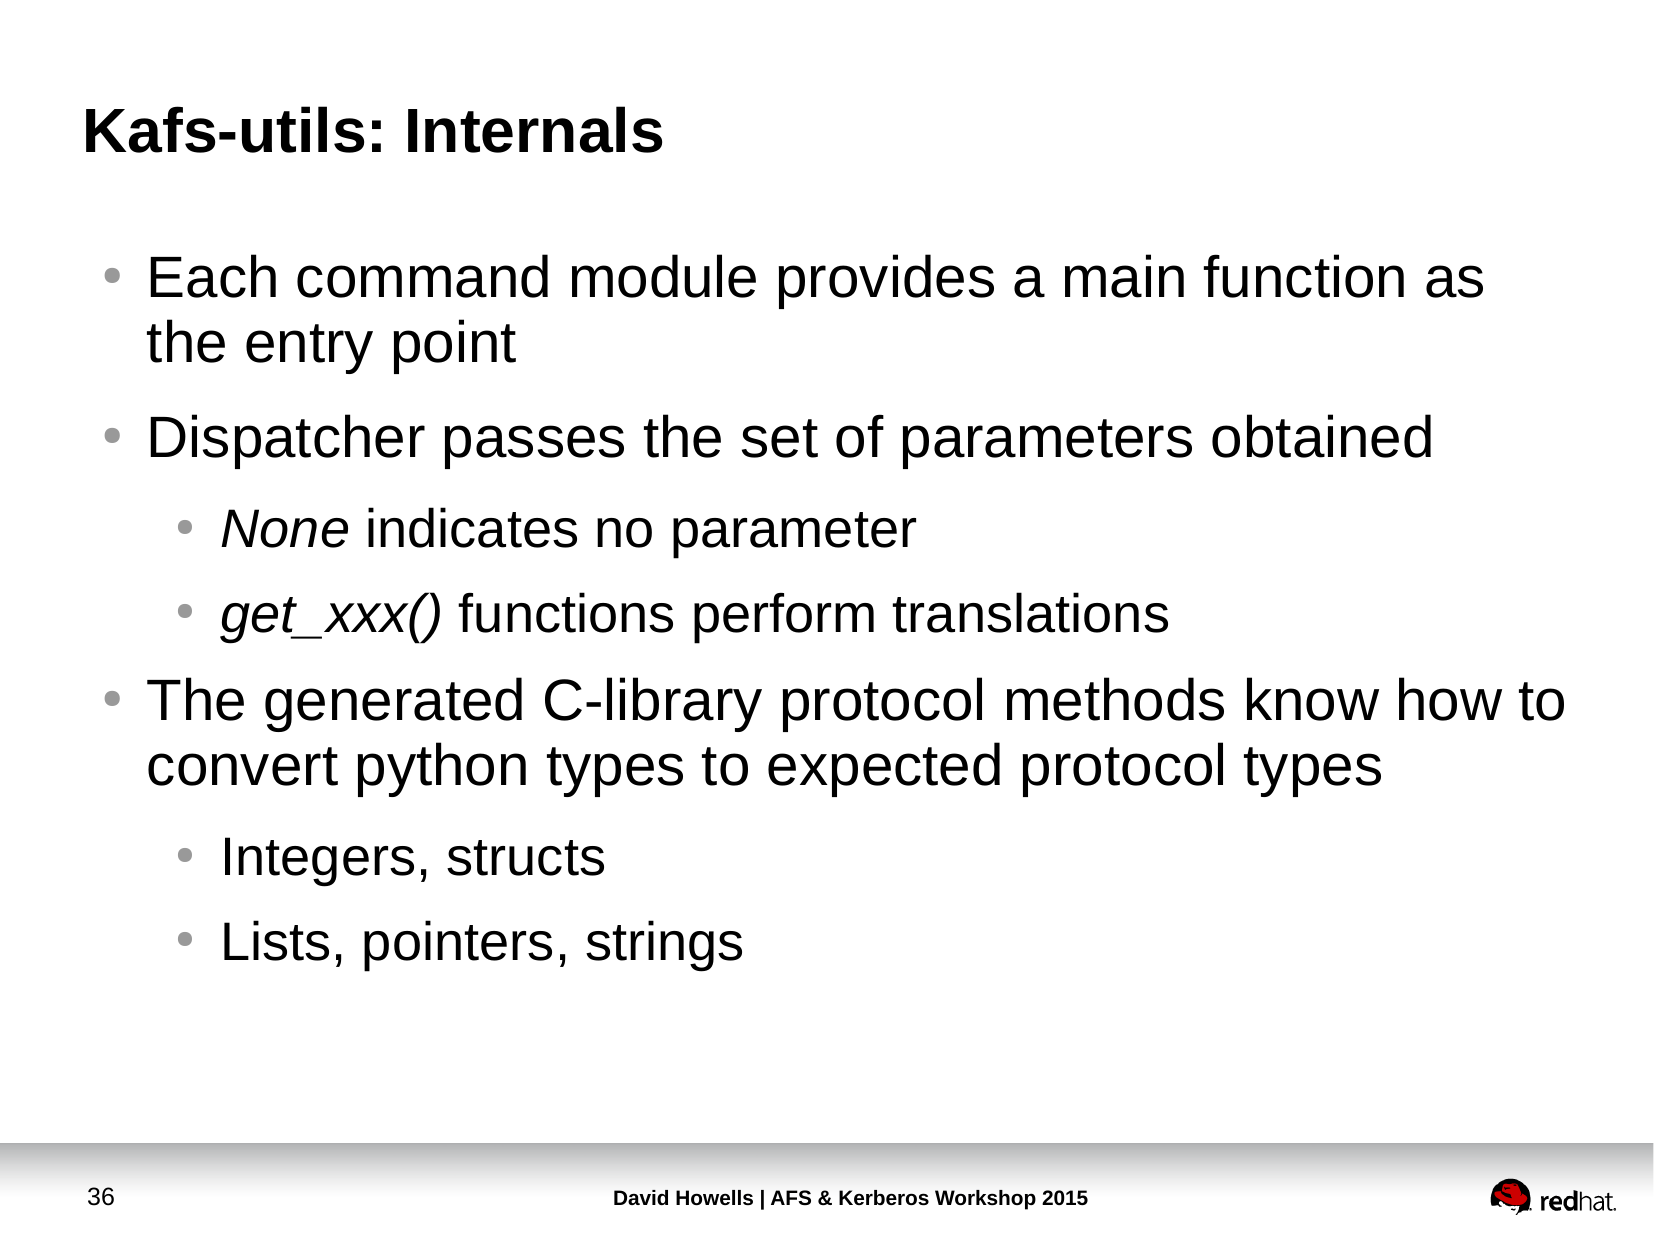

# Kafs-utils: Internals
Each command module provides a main function as the entry point
Dispatcher passes the set of parameters obtained
None indicates no parameter
get_xxx() functions perform translations
The generated C-library protocol methods know how to convert python types to expected protocol types
Integers, structs
Lists, pointers, strings